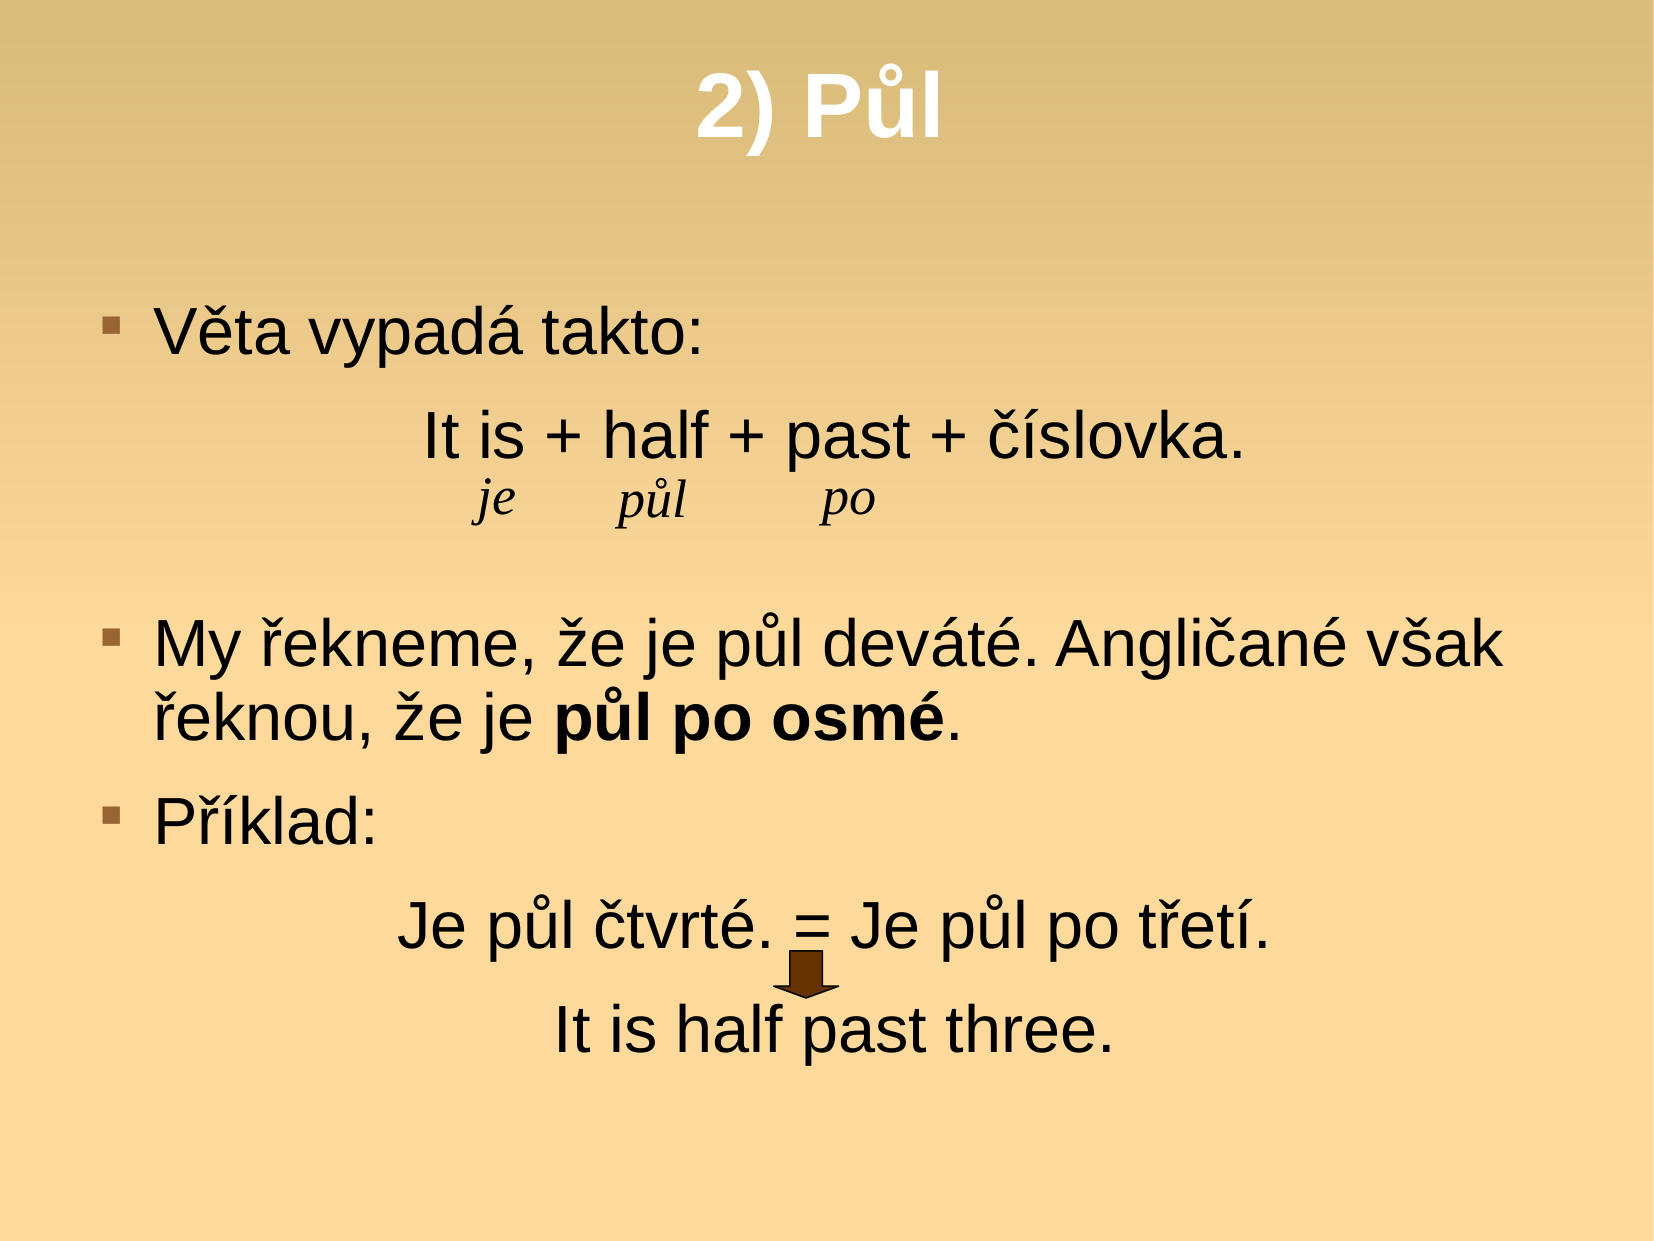

# 2) Půl
Věta vypadá takto:
It is + half + past + číslovka.
My řekneme, že je půl deváté. Angličané však řeknou, že je půl po osmé.
Příklad:
Je půl čtvrté. = Je půl po třetí.
It is half past three.
je
po
půl